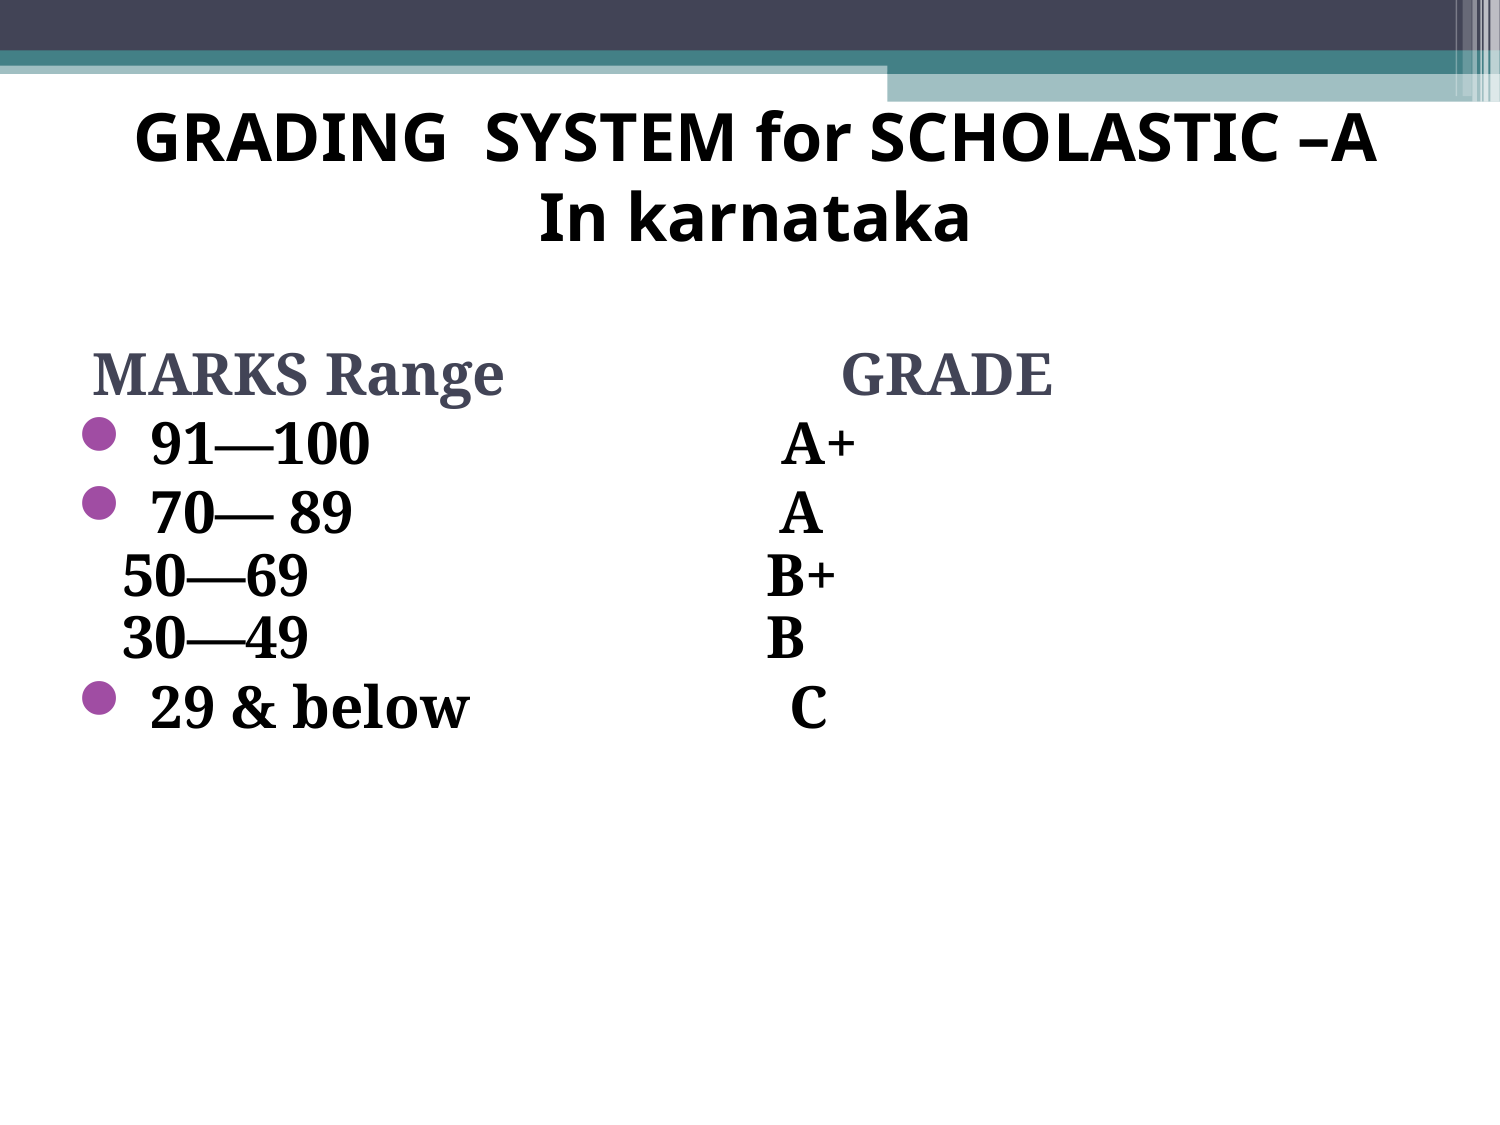

GRADING SYSTEM for SCHOLASTIC –A
In karnataka
# MARKS Range GRADE
 91—100 A+
 70— 89 A 50—69 B+ 30—49 B
 29 & below C